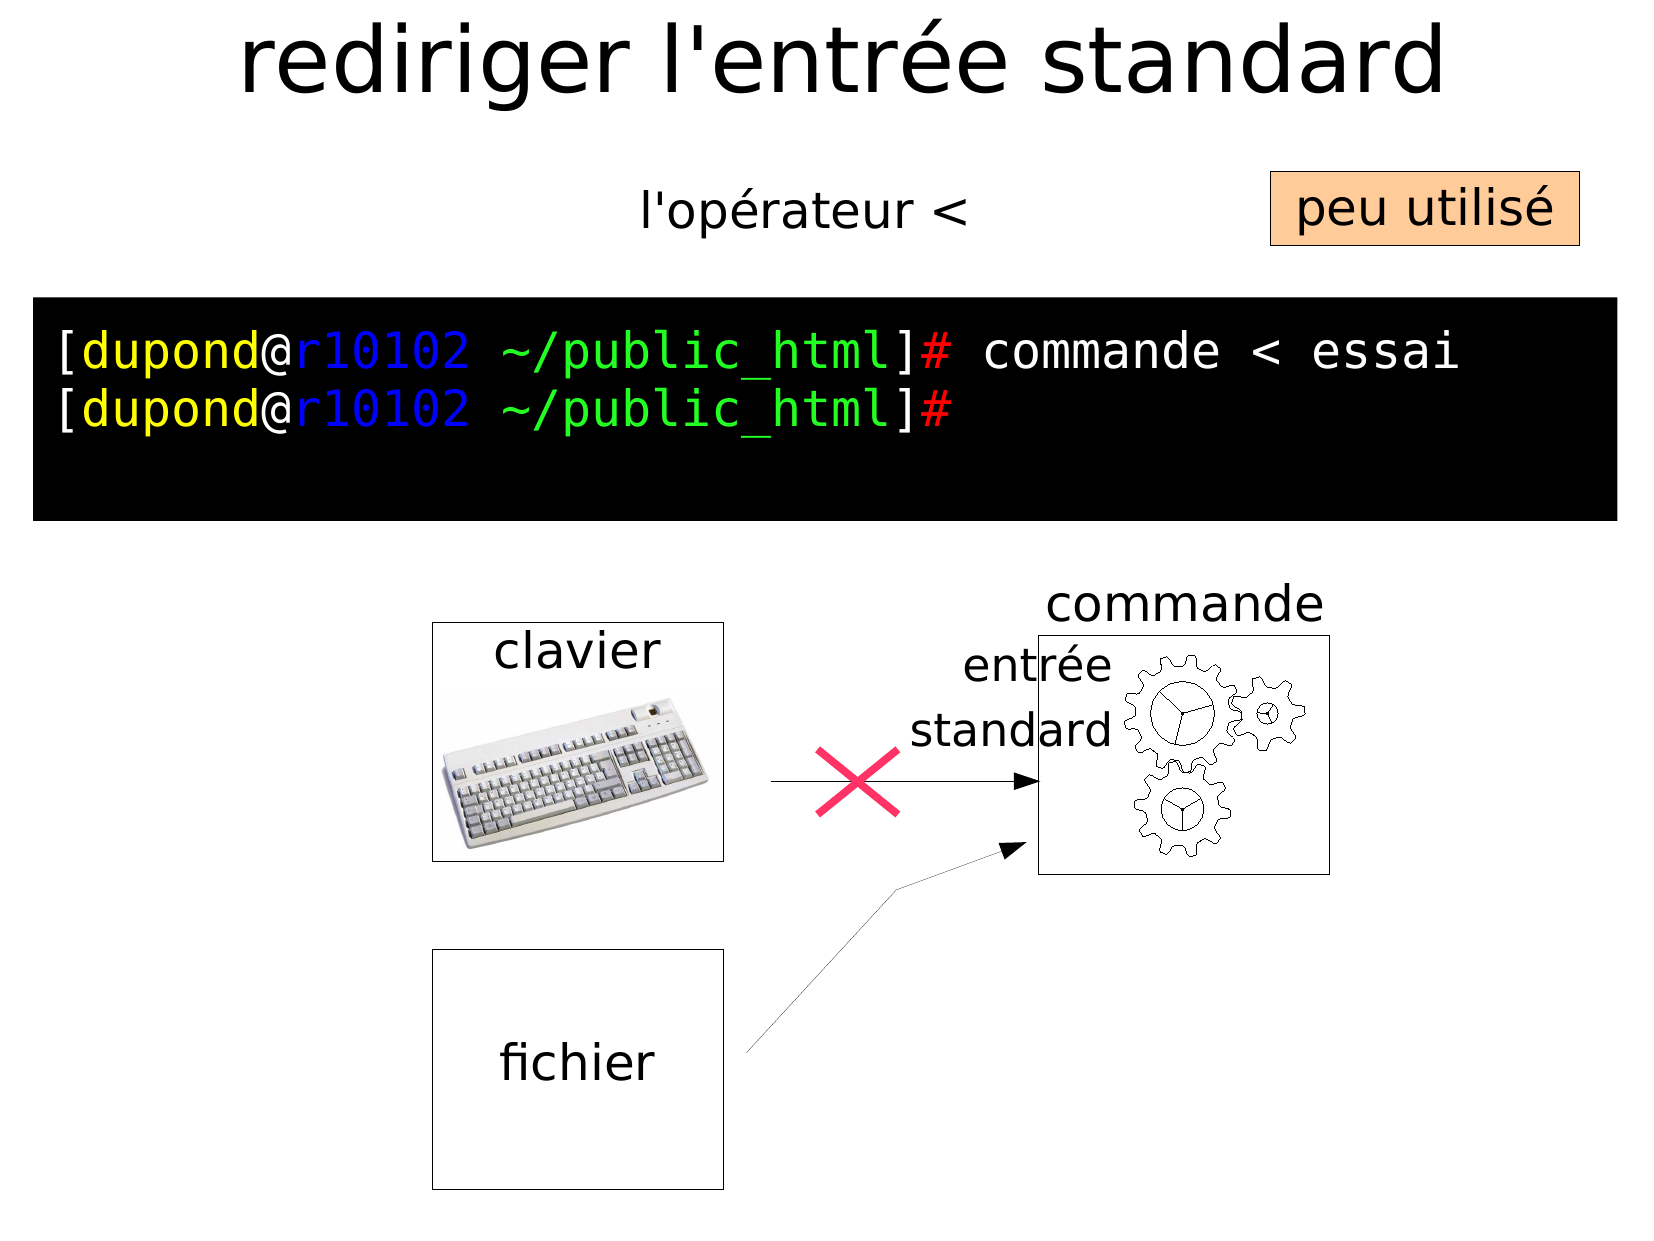

# rediriger l'entrée standard
peu utilisé
l'opérateur <
[dupond@r10102 ~/public_html]# commande < essai
[dupond@r10102 ~/public_html]#
commande
clavier
entrée
standard
fichier